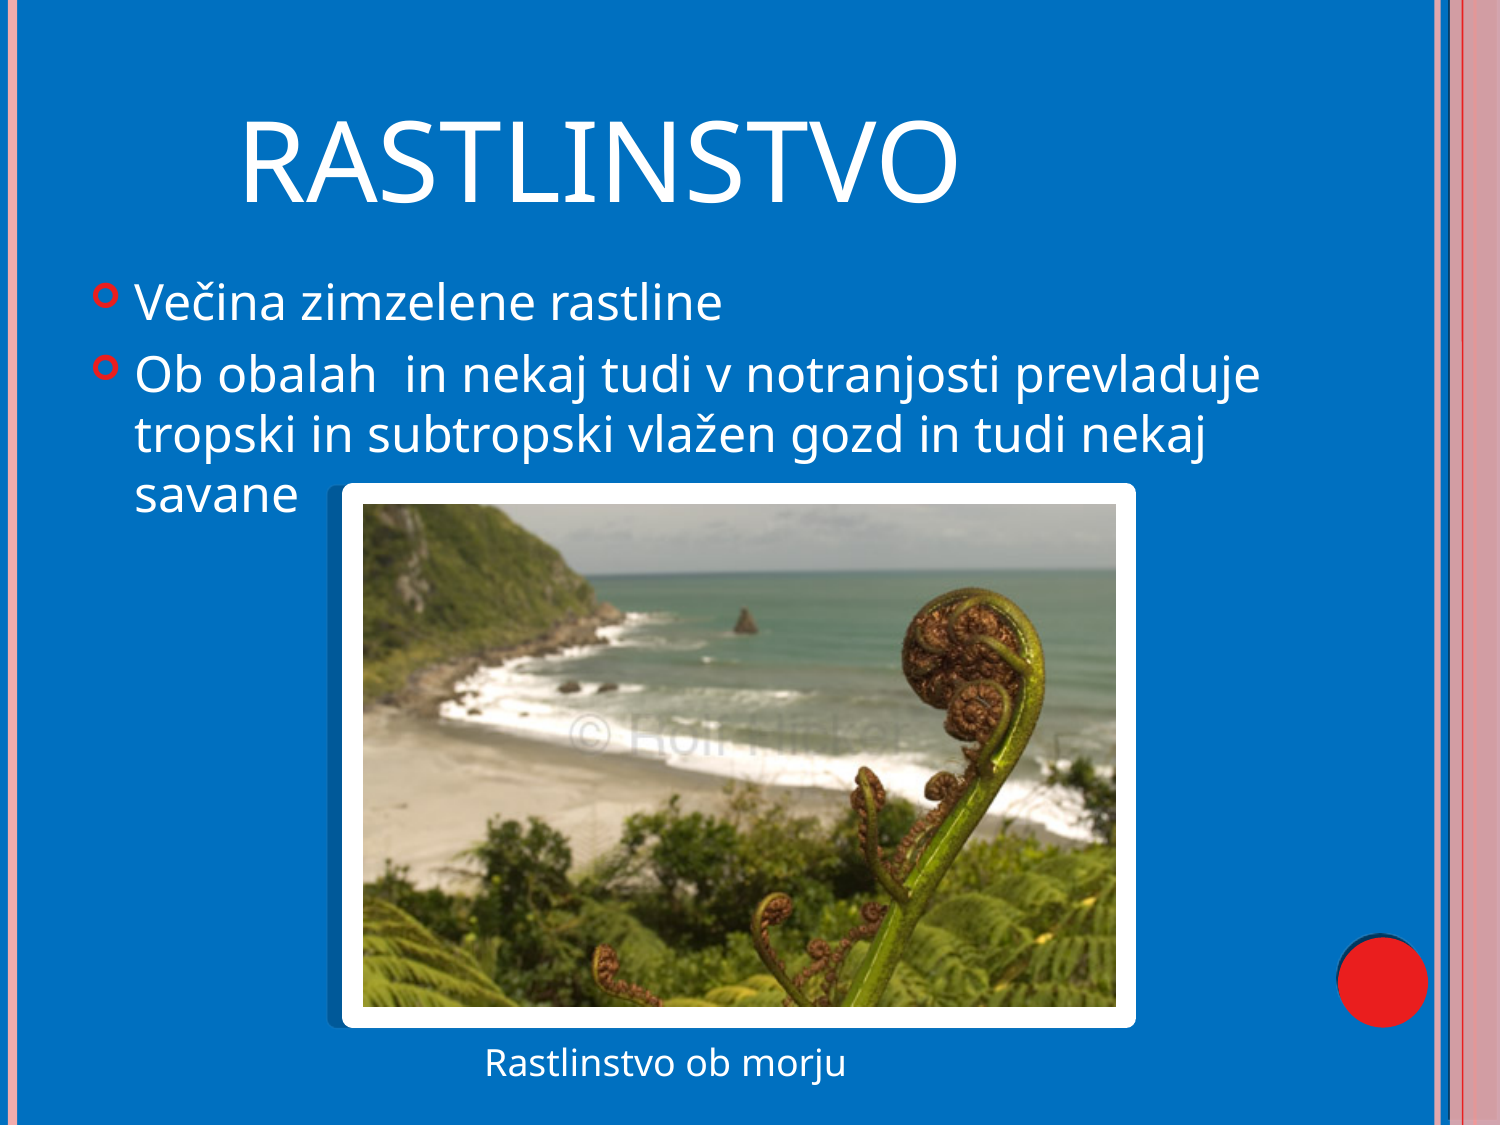

# rastlinstvo
Večina zimzelene rastline
Ob obalah  in nekaj tudi v notranjosti prevladuje tropski in subtropski vlažen gozd in tudi nekaj savane
Rastlinstvo ob morju